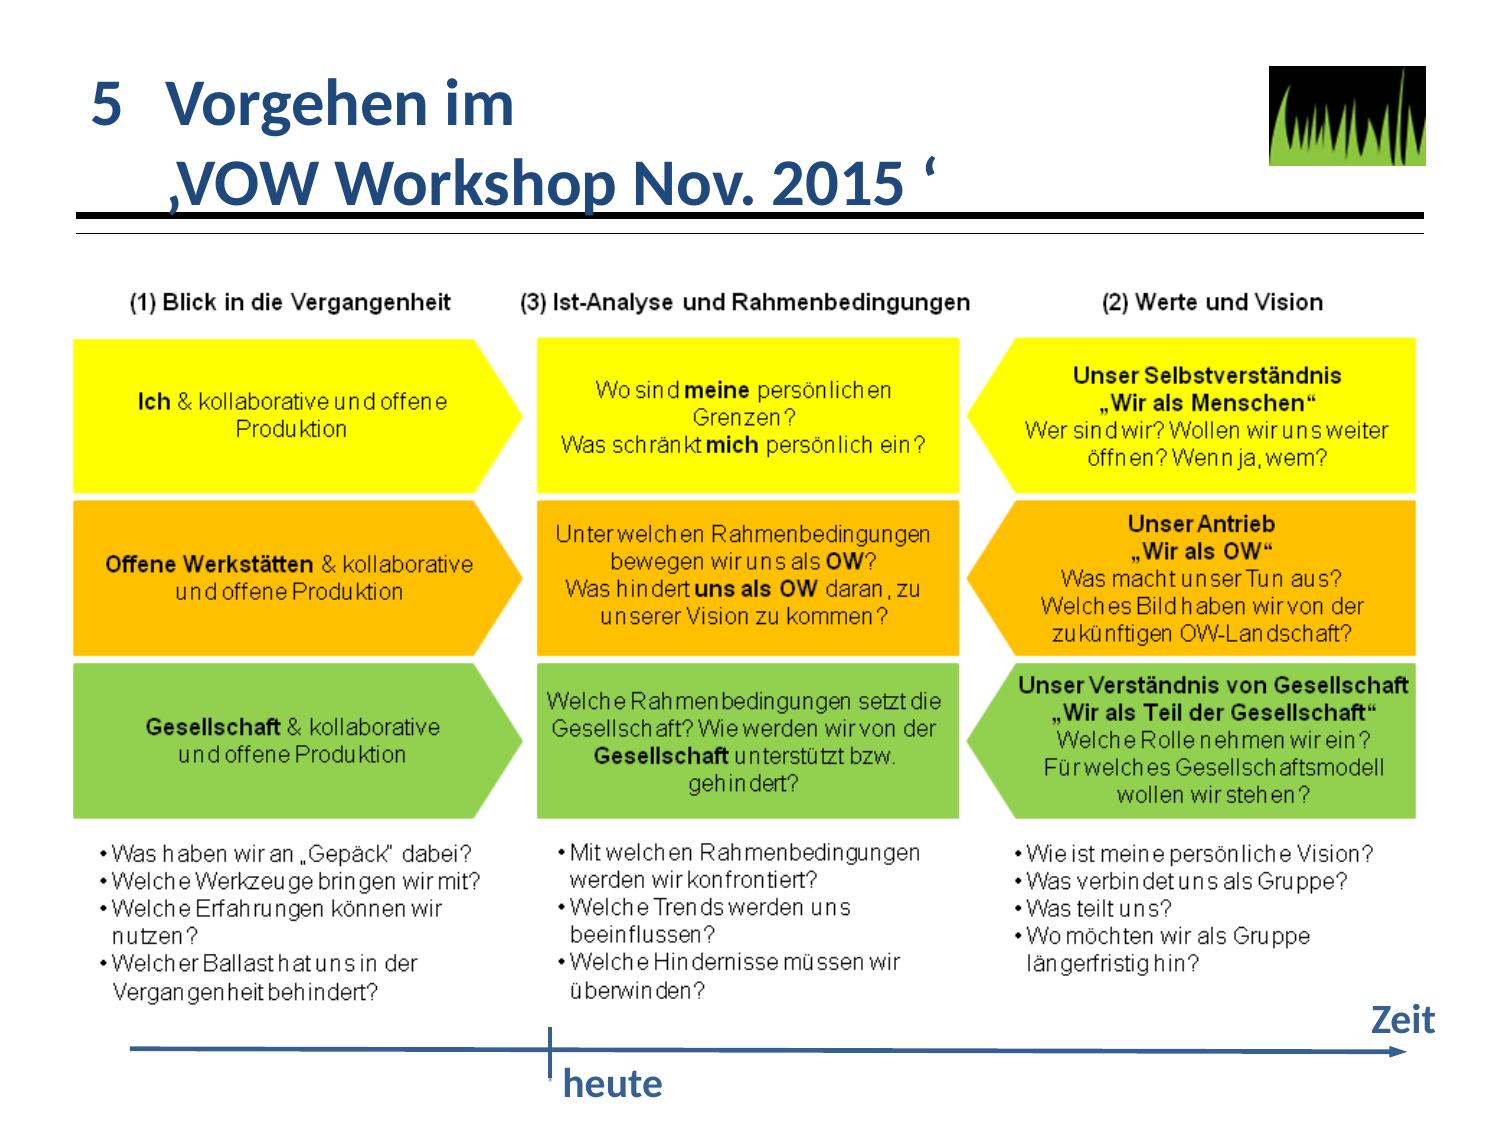

# 5	Vorgehen im ‚VOW Workshop Nov. 2015 ‘
Zeit
heute